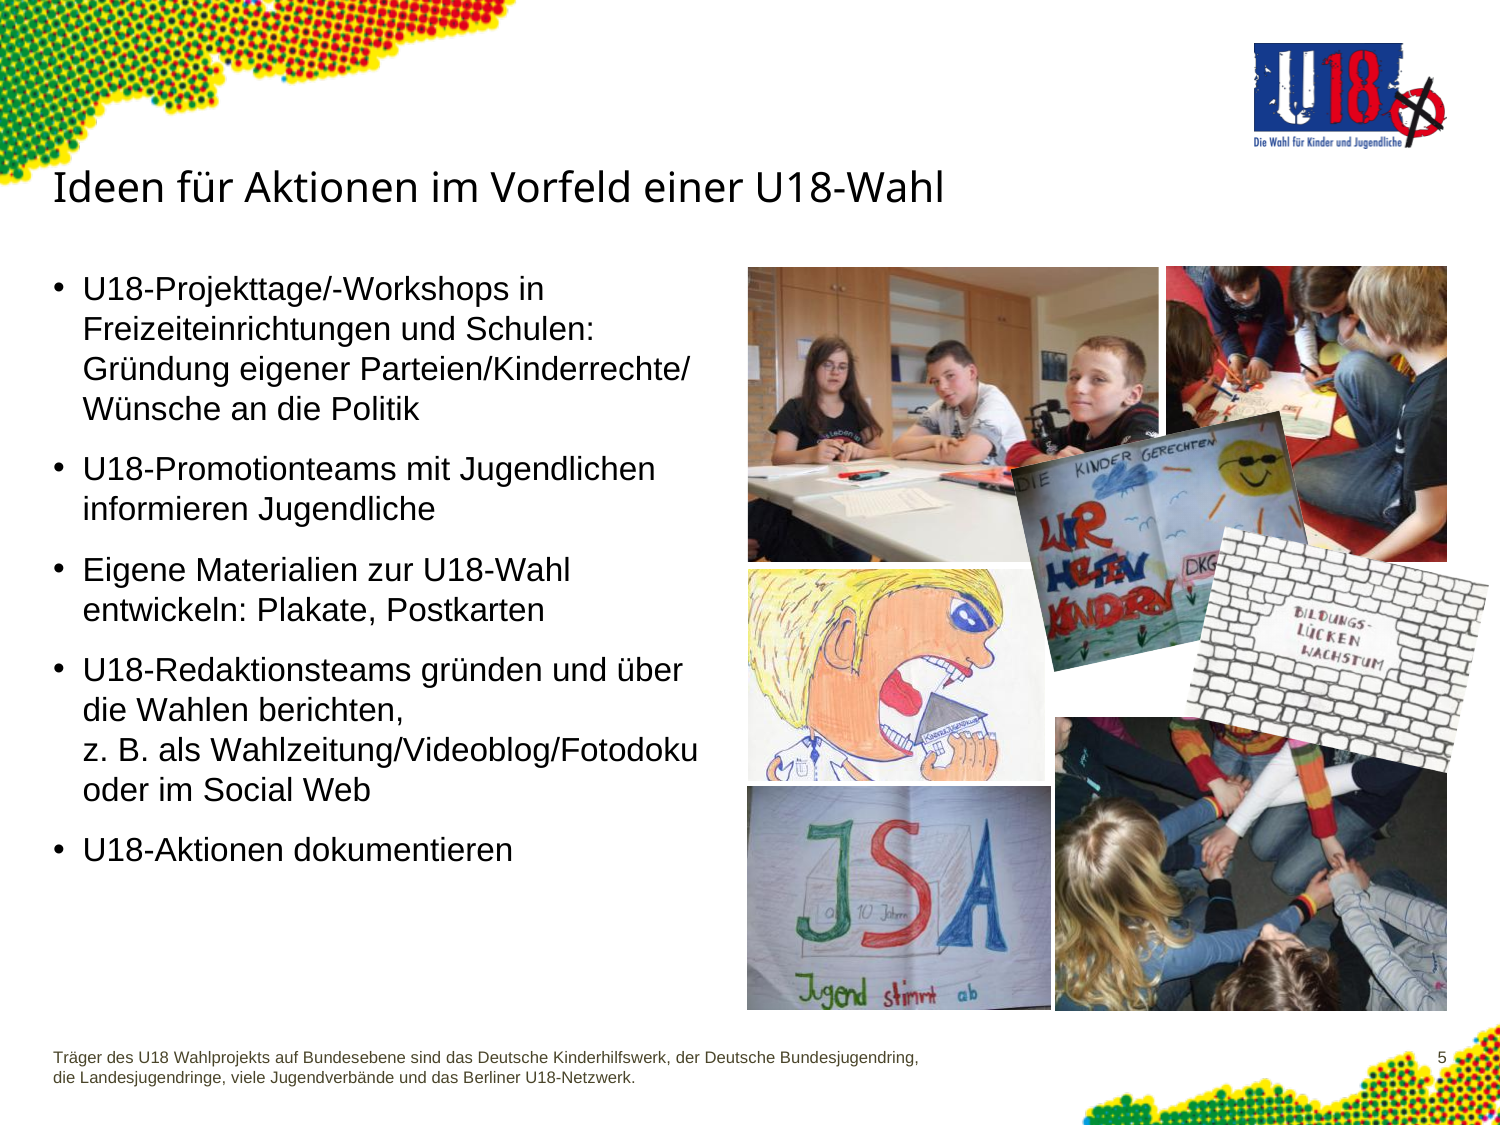

Ideen für Aktionen im Vorfeld einer U18-Wahl
# U18-Projekttage/-Workshops in Freizeiteinrichtungen und Schulen: Gründung eigener Parteien/Kinderrechte/ Wünsche an die Politik
U18-Promotionteams mit Jugendlichen informieren Jugendliche
Eigene Materialien zur U18-Wahl entwickeln: Plakate, Postkarten
U18-Redaktionsteams gründen und über die Wahlen berichten,
z. B. als Wahlzeitung/Videoblog/Fotodoku oder im Social Web
U18-Aktionen dokumentieren
Träger des U18 Wahlprojekts auf Bundesebene sind das Deutsche Kinderhilfswerk, der Deutsche Bundesjugendring,
die Landesjugendringe, viele Jugendverbände und das Berliner U18-Netzwerk.